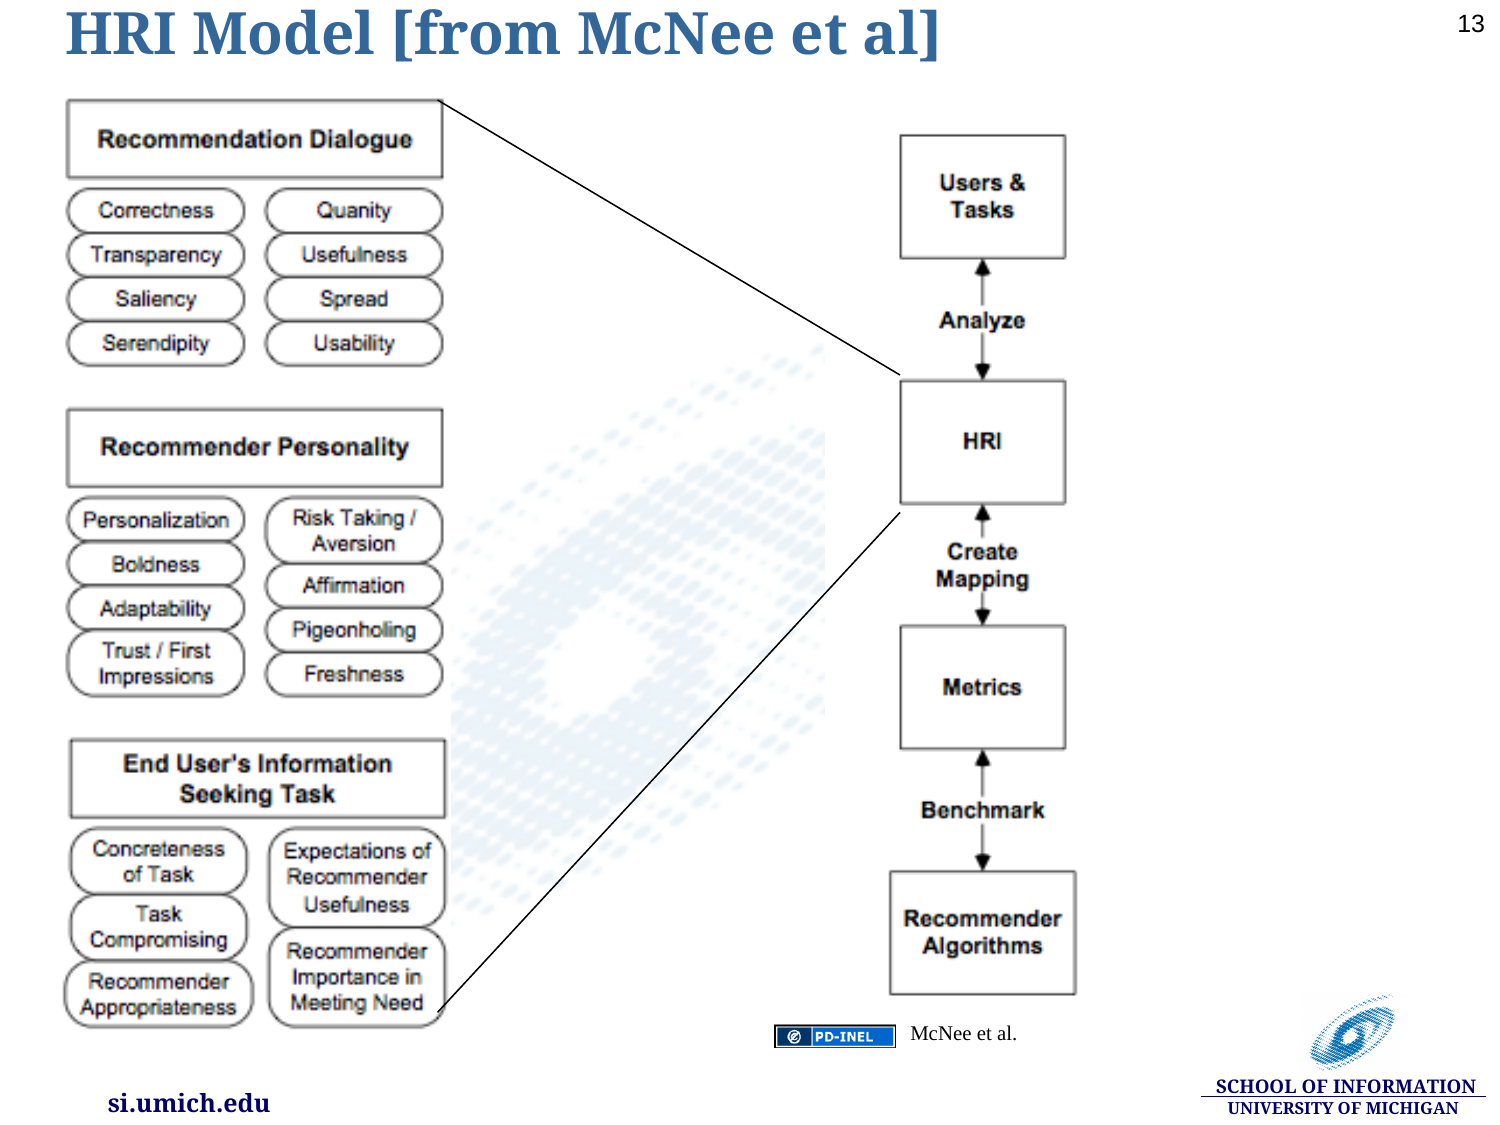

# HRI Model [from McNee et al]
McNee et al.